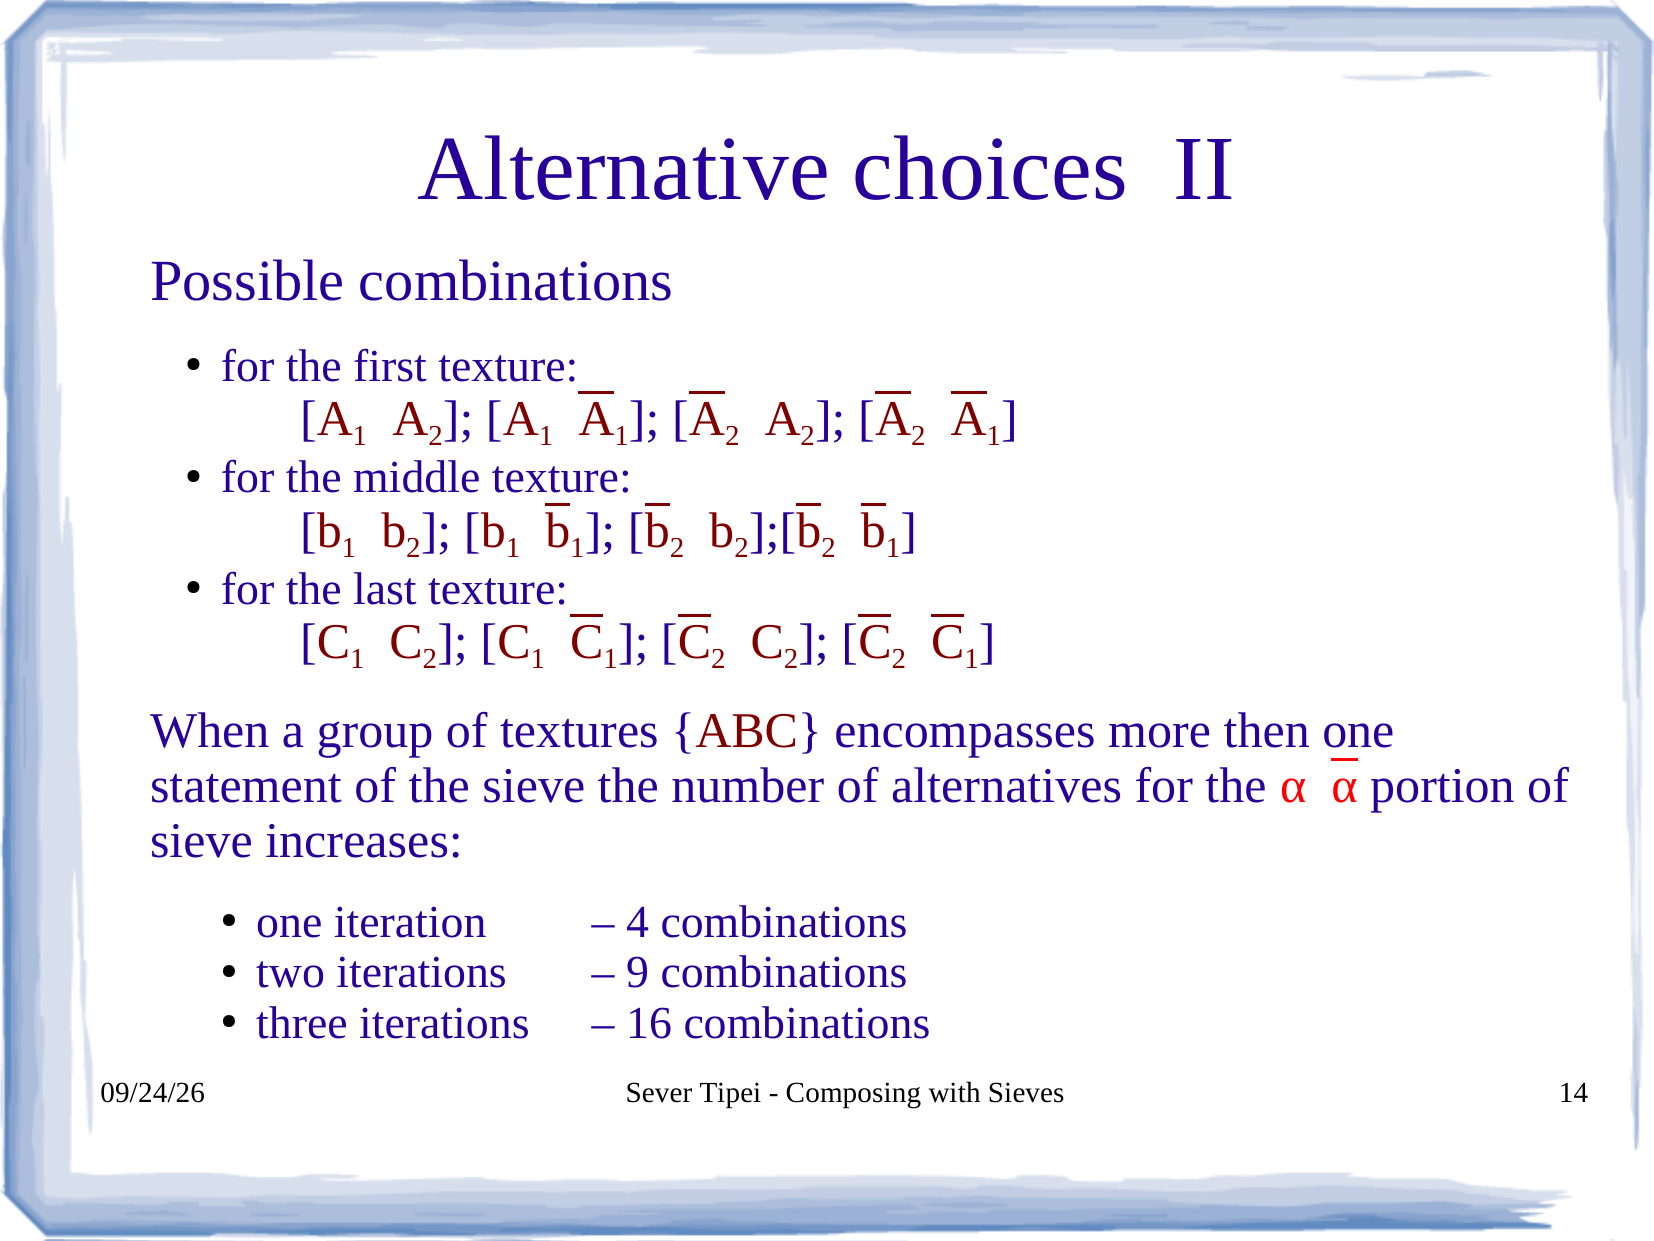

# Alternative choices II
Possible combinations
for the first texture:
		[A1 A2]; [A1 A1]; [A2 A2]; [A2 A1]
for the middle texture:
		[b1 b2]; [b1 b1]; [b2 b2];[b2 b1]
for the last texture:
		[C1 C2]; [C1 C1]; [C2 C2]; [C2 C1]
When a group of textures {ABC} encompasses more then one statement of the sieve the number of alternatives for the α α portion of sieve increases:
one iteration 		– 4 combinations
two iterations 	– 9 combinations
three iterations 	– 16 combinations
Sever Tipei - Composing with Sieves
14